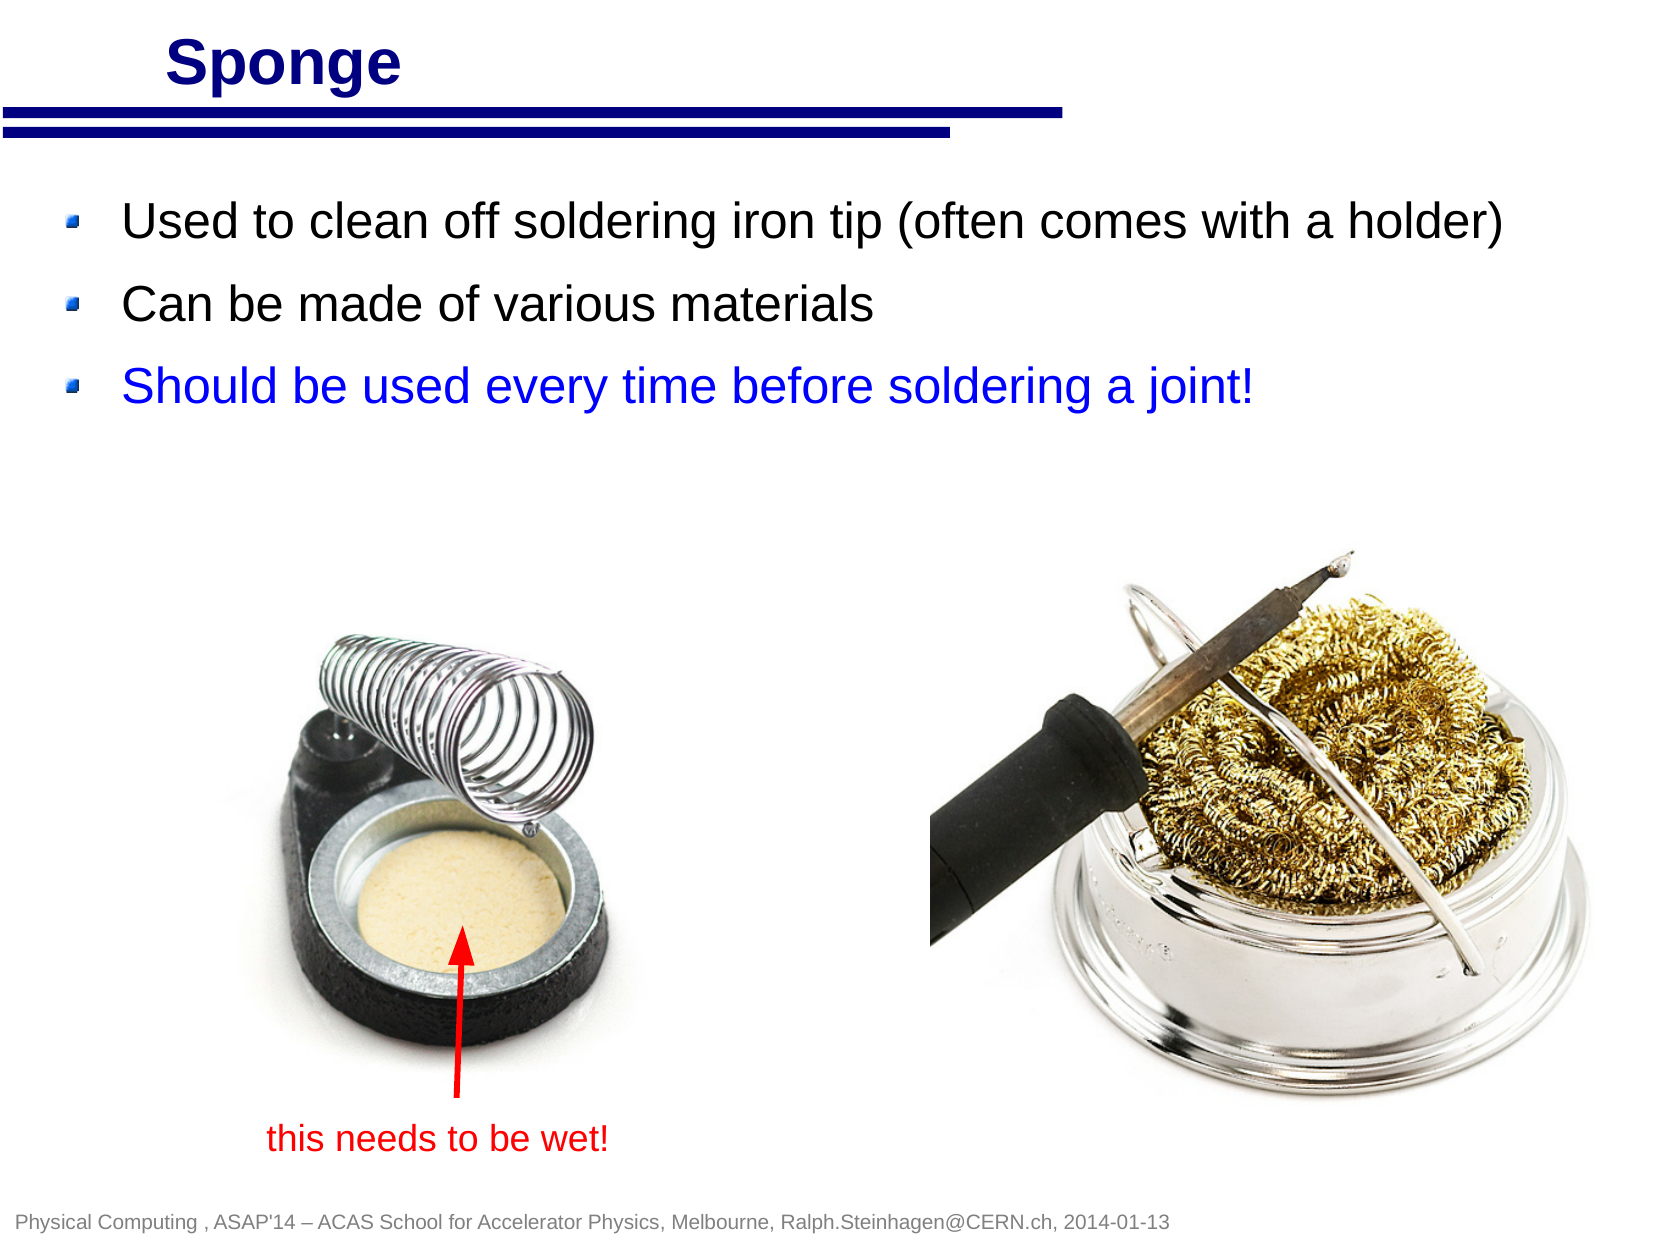

# Sponge
Used to clean off soldering iron tip (often comes with a holder)
Can be made of various materials
Should be used every time before soldering a joint!
this needs to be wet!